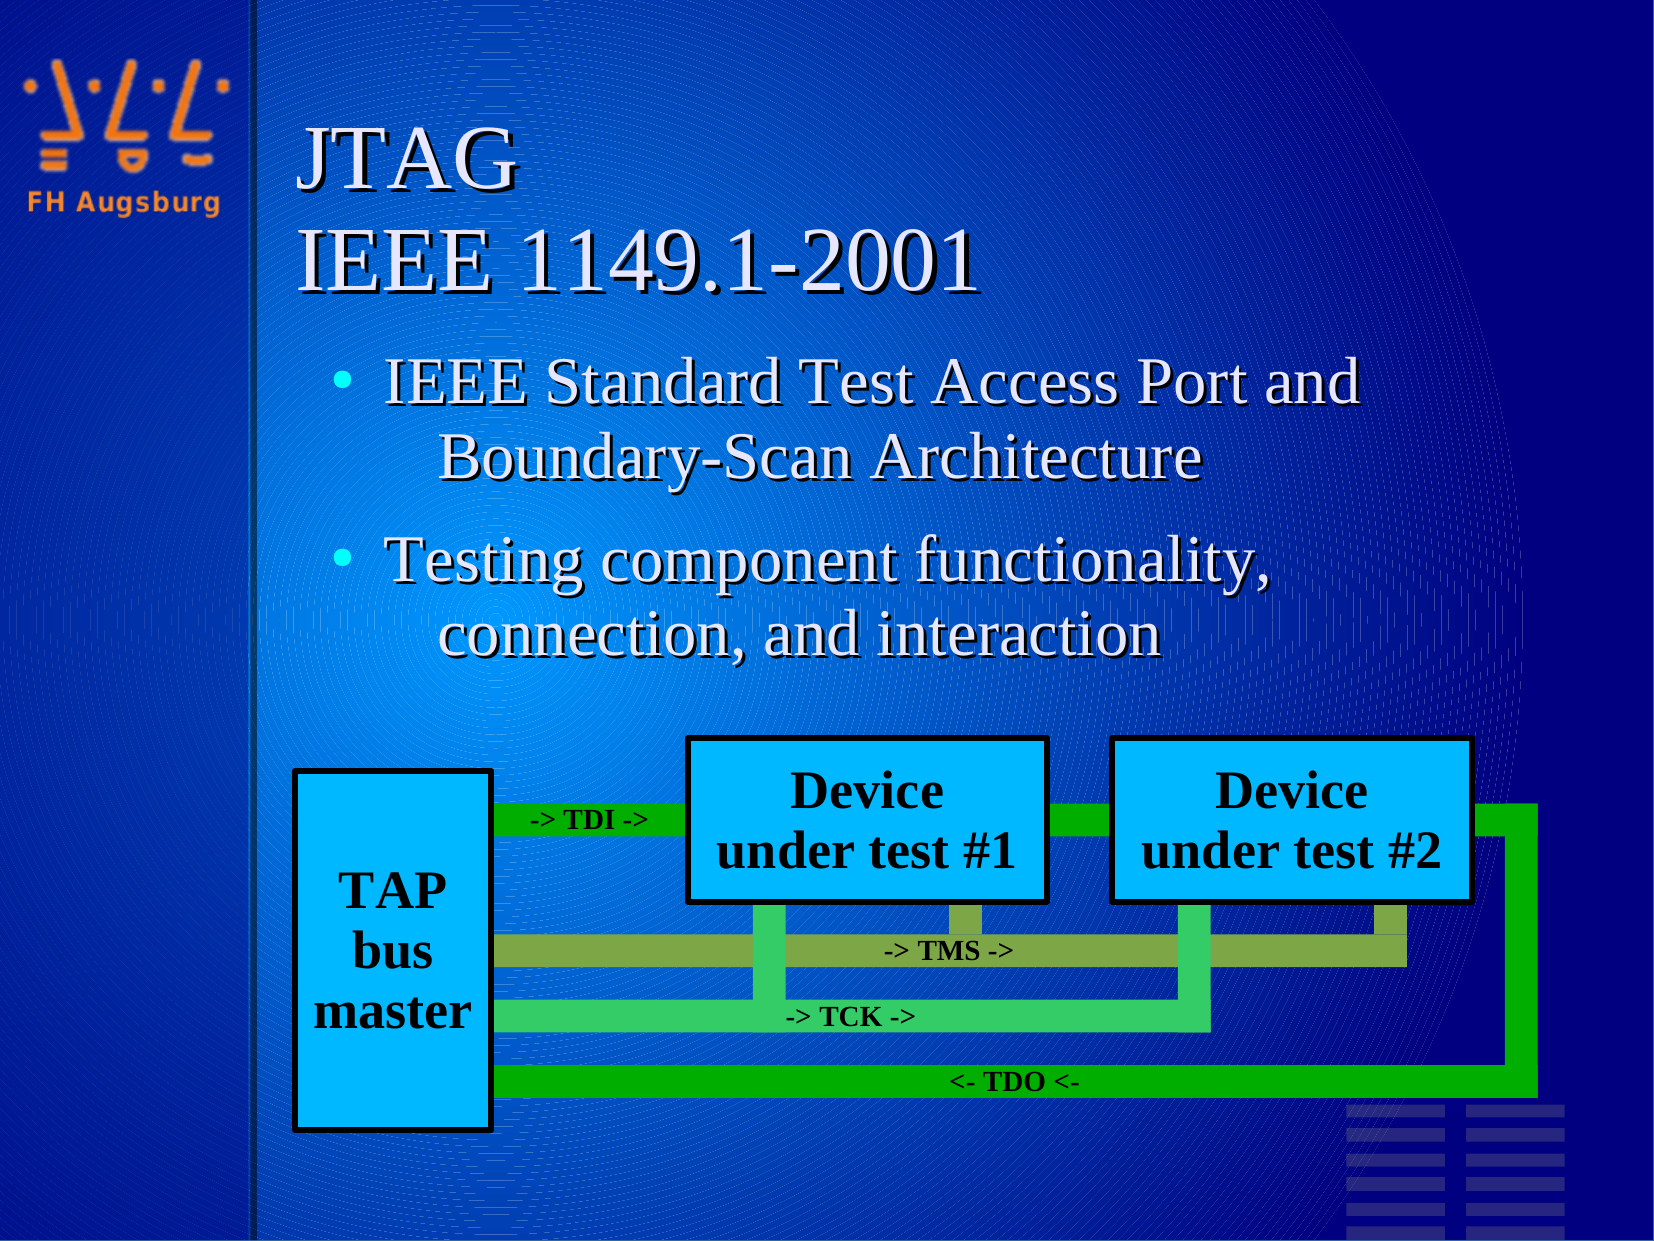

# JTAG IEEE 1149.1-2001
IEEE Standard Test Access Port and Boundary-Scan Architecture
Testing component functionality, connection, and interaction
Device
under test #1
Device
under test #2
TAP
bus
master
-> TDI ->
-> TMS ->
-> TCK ->
<- TDO <-